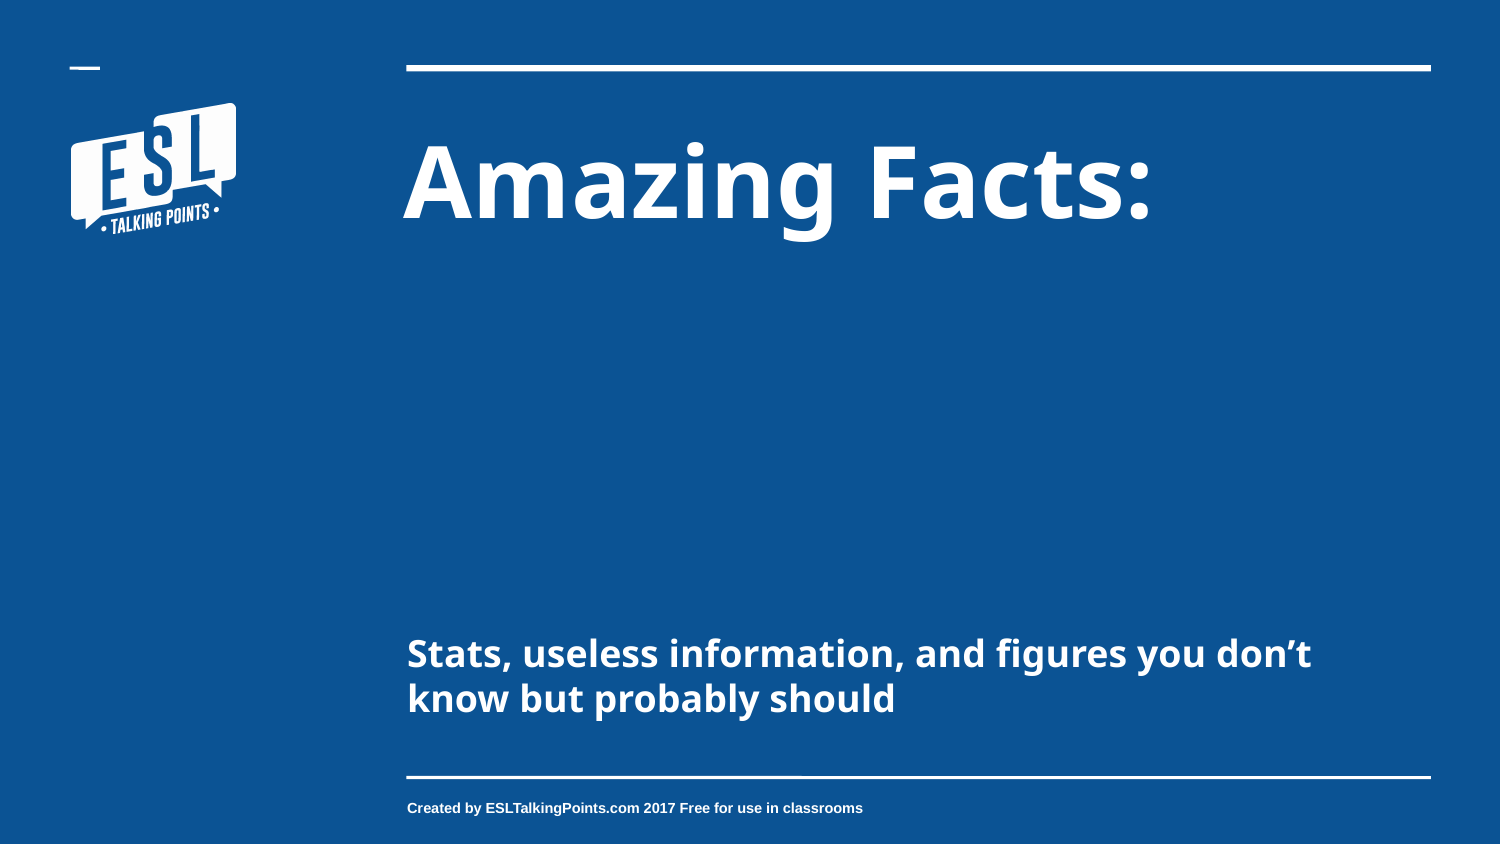

# Amazing Facts:
Stats, useless information, and figures you don’t know but probably should
Created by ESLTalkingPoints.com 2017 Free for use in classrooms